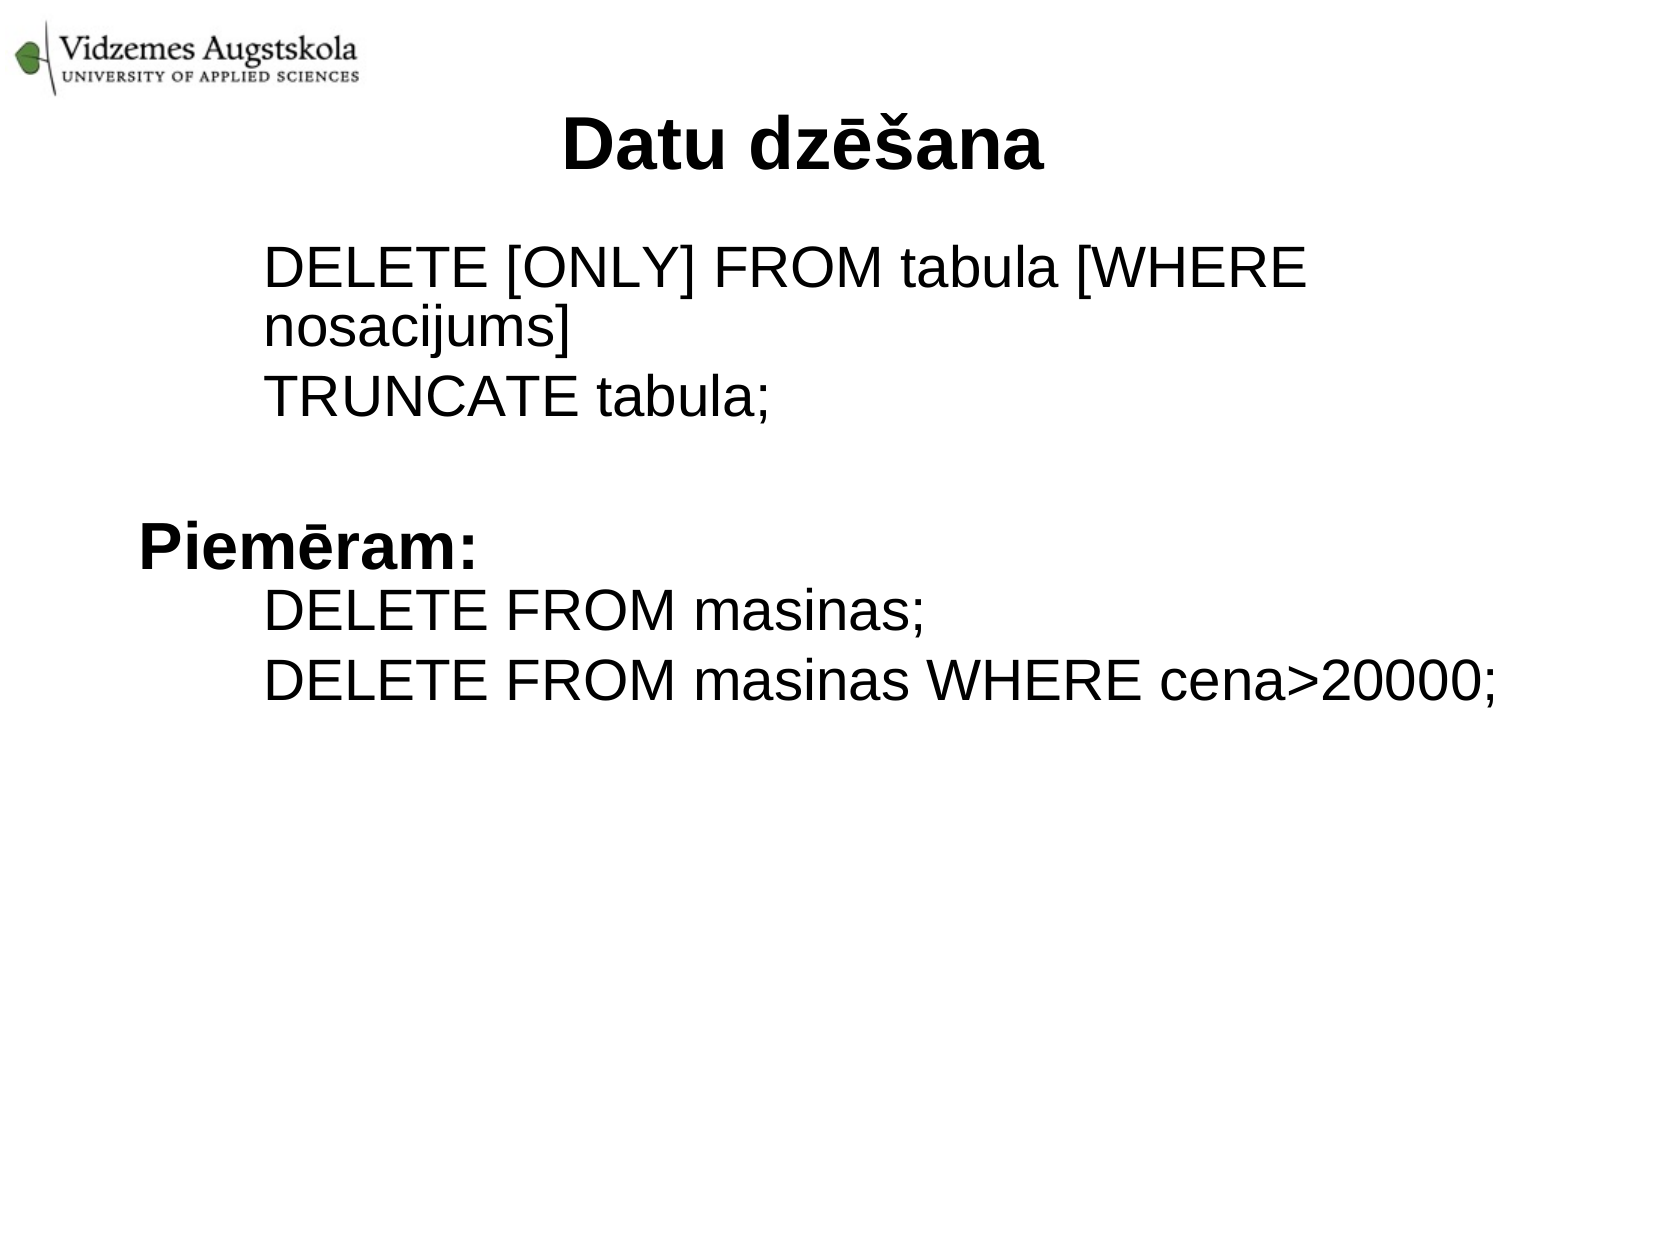

# Datu dzēšana
DELETE [ONLY] FROM tabula [WHERE nosacijums]
TRUNCATE tabula;
Piemēram:
DELETE FROM masinas;
DELETE FROM masinas WHERE cena>20000;